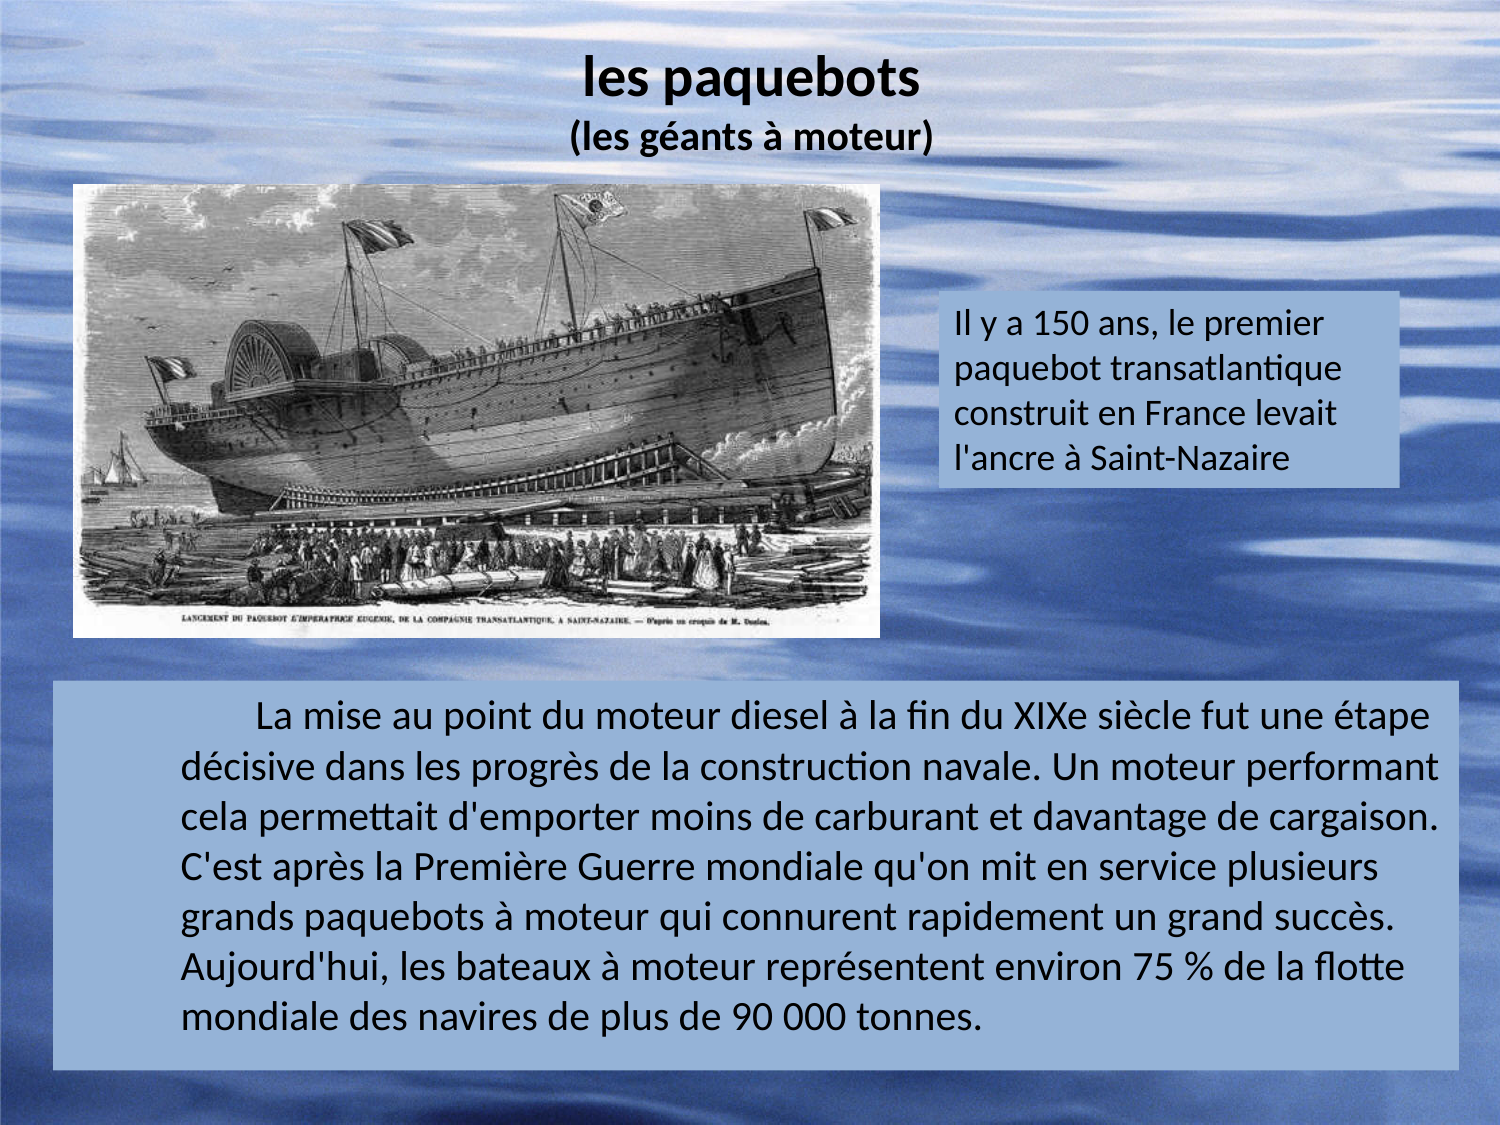

# les paquebots (les géants à moteur)
Il y a 150 ans, le premier paquebot transatlantique construit en France levait l'ancre à Saint-Nazaire
	La mise au point du moteur diesel à la fin du XIXe siècle fut une étape décisive dans les progrès de la construction navale. Un moteur performant cela permettait d'emporter moins de carburant et davantage de cargaison.
C'est après la Première Guerre mondiale qu'on mit en service plusieurs grands paquebots à moteur qui connurent rapidement un grand succès.
Aujourd'hui, les bateaux à moteur représentent environ 75 % de la flotte mondiale des navires de plus de 90 000 tonnes.